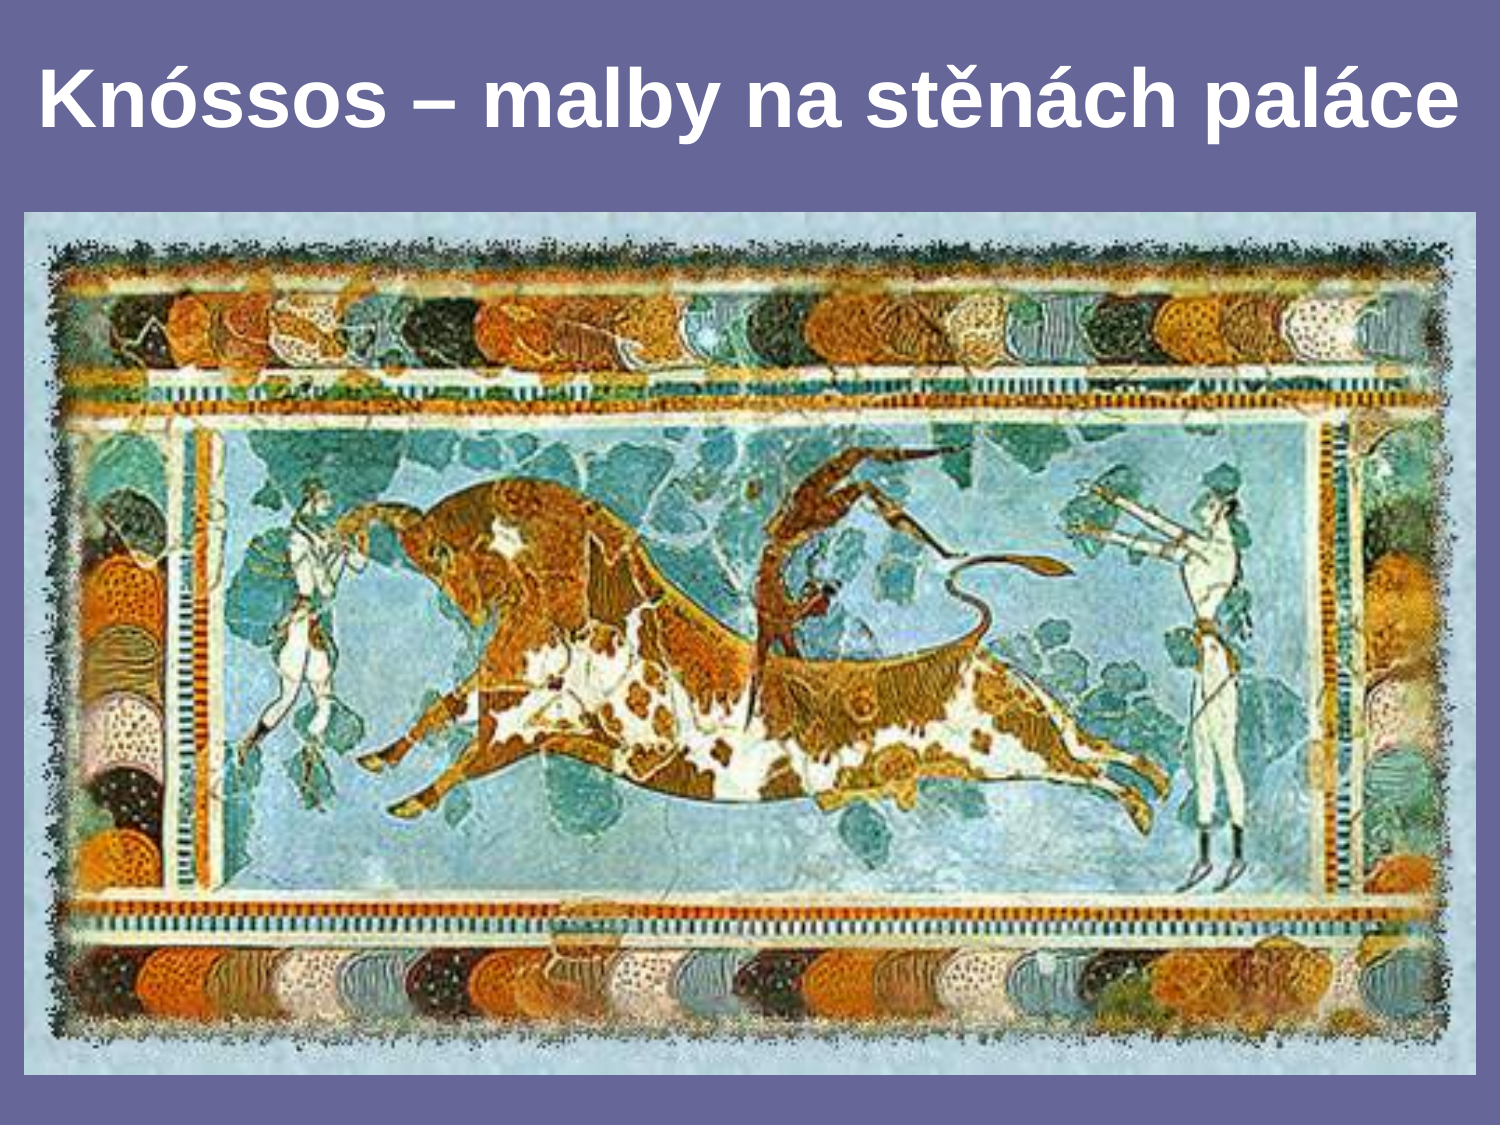

# Knóssos – malby na stěnách paláce